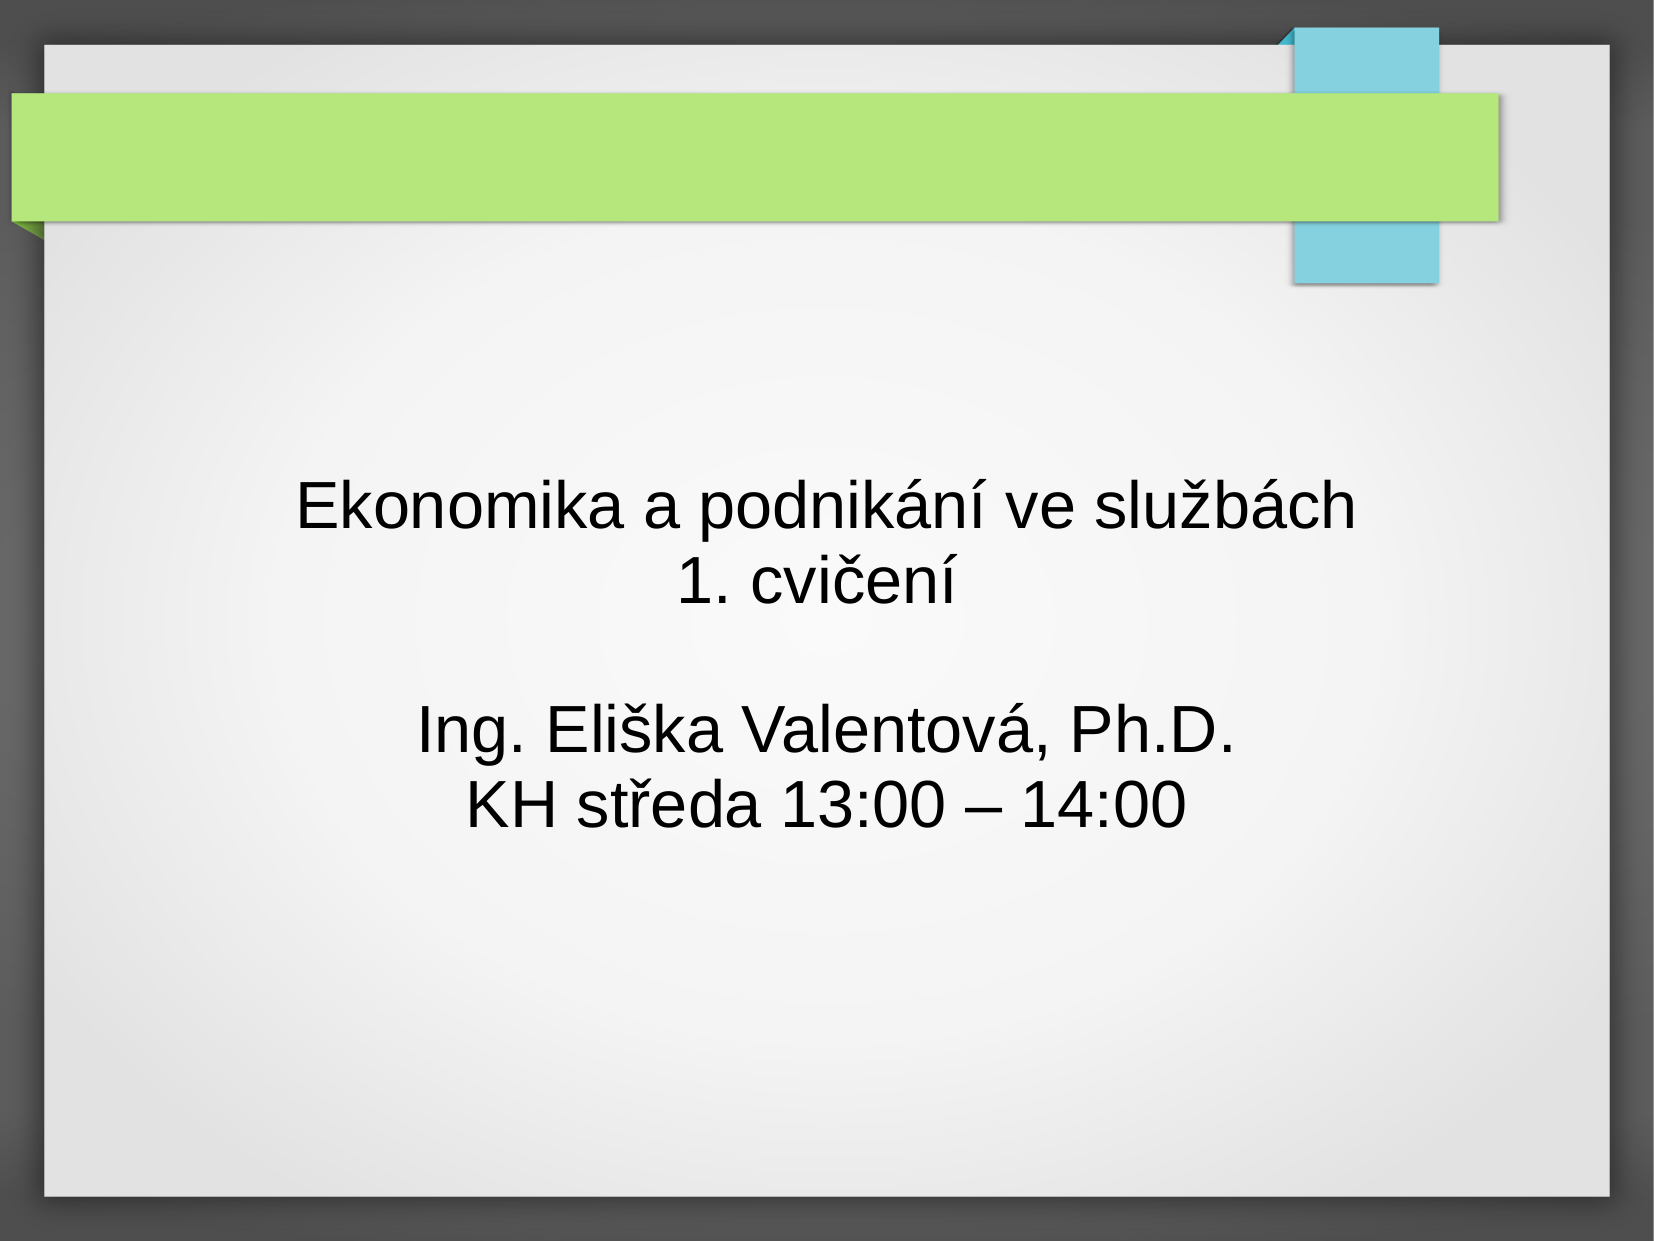

#
Ekonomika a podnikání ve službách
1. cvičení
Ing. Eliška Valentová, Ph.D.
KH středa 13:00 – 14:00